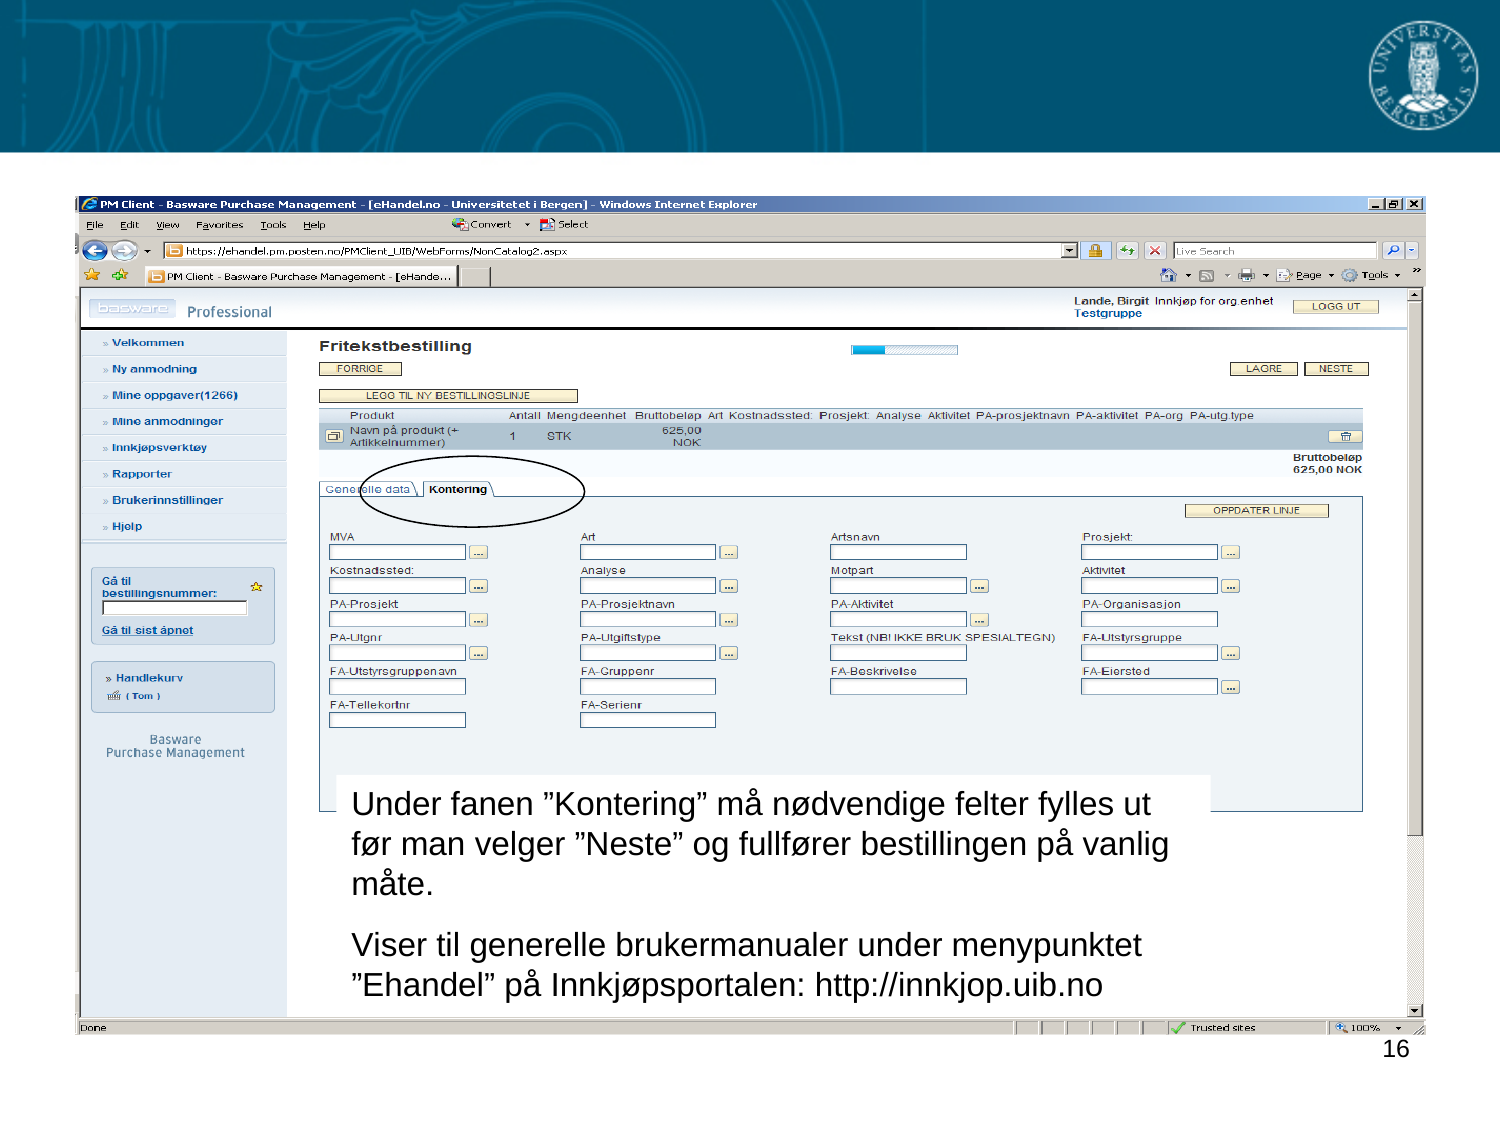

Under fanen ”Kontering” må nødvendige felter fylles ut før man velger ”Neste” og fullfører bestillingen på vanlig måte.
Viser til generelle brukermanualer under menypunktet ”Ehandel” på Innkjøpsportalen: http://innkjop.uib.no